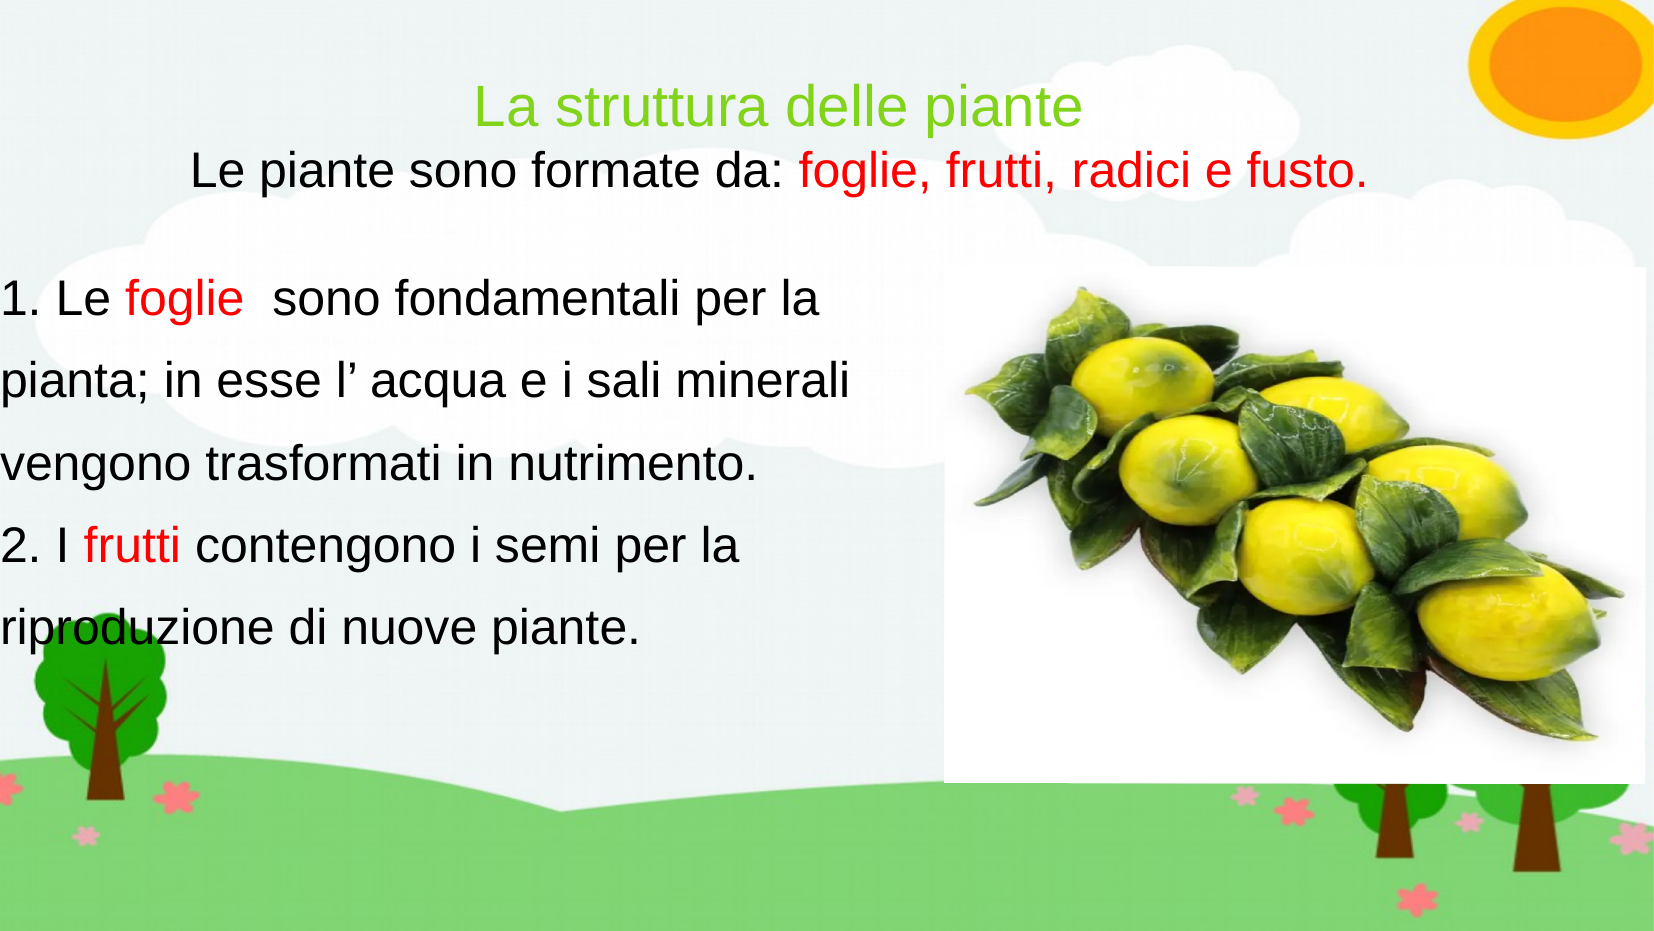

# La struttura delle piante Le piante sono formate da: foglie, frutti, radici e fusto.
1. Le foglie sono fondamentali per la
pianta; in esse l’ acqua e i sali minerali
vengono trasformati in nutrimento.
2. I frutti contengono i semi per la
riproduzione di nuove piante.